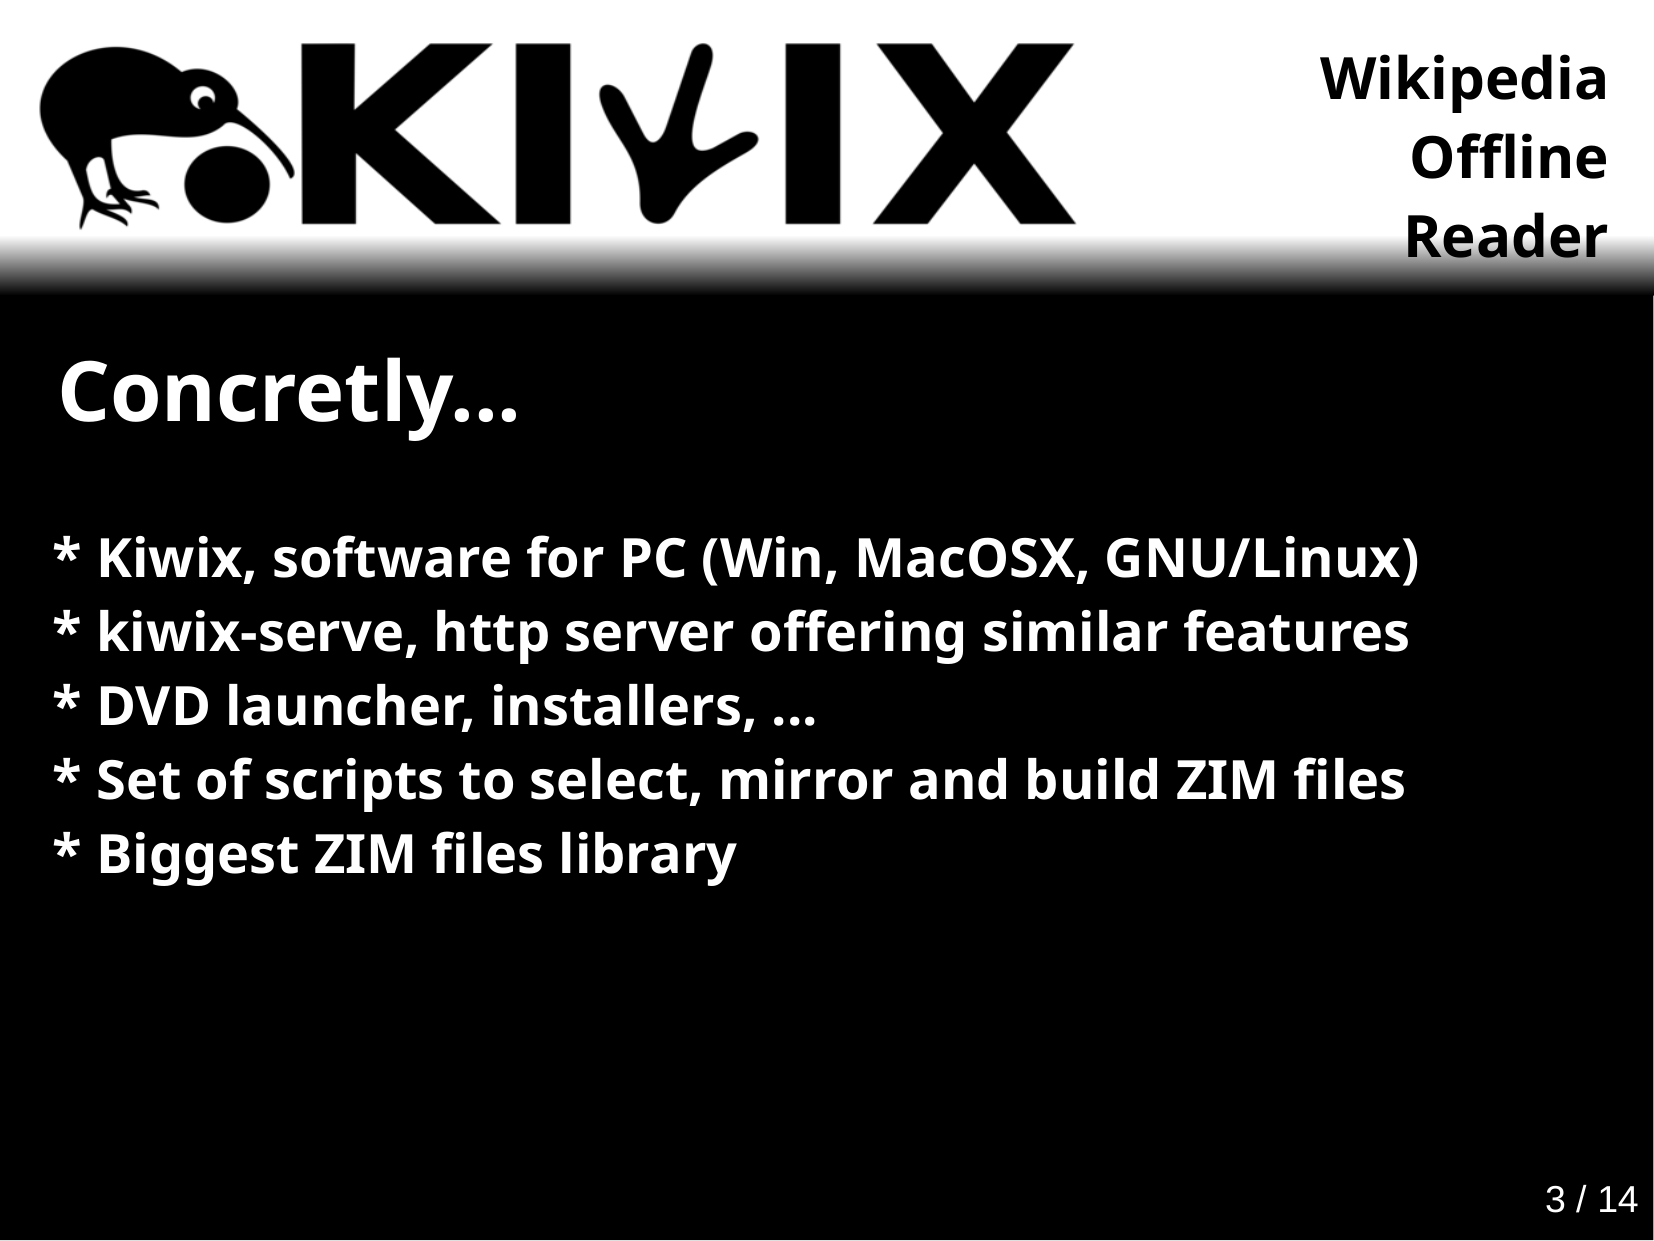

Wikipedia
Offline
Reader
Concretly...
* Kiwix, software for PC (Win, MacOSX, GNU/Linux)
* kiwix-serve, http server offering similar features
* DVD launcher, installers, ...
* Set of scripts to select, mirror and build ZIM files
* Biggest ZIM files library